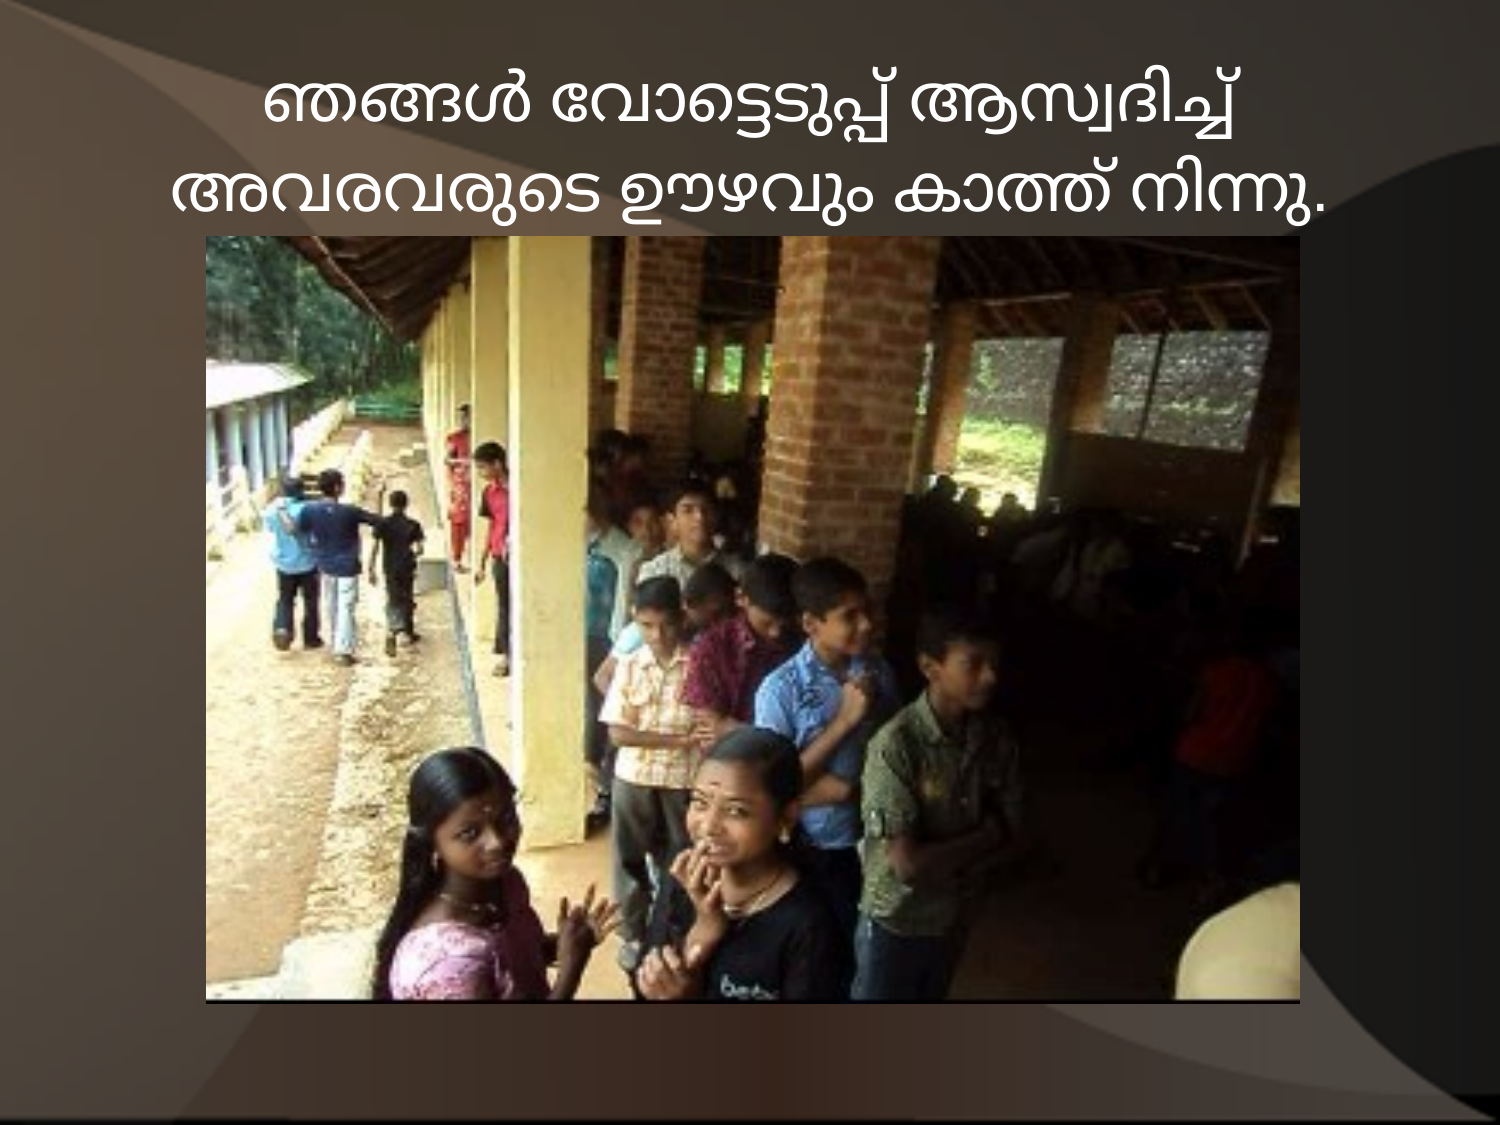

# ഞങ്ങള്‍ വോ‍ട്ടെടുപ്പ് ആസ്വദിച്ച് അവരവരുടെ ഊഴവും കാത്ത് നിന്നു.